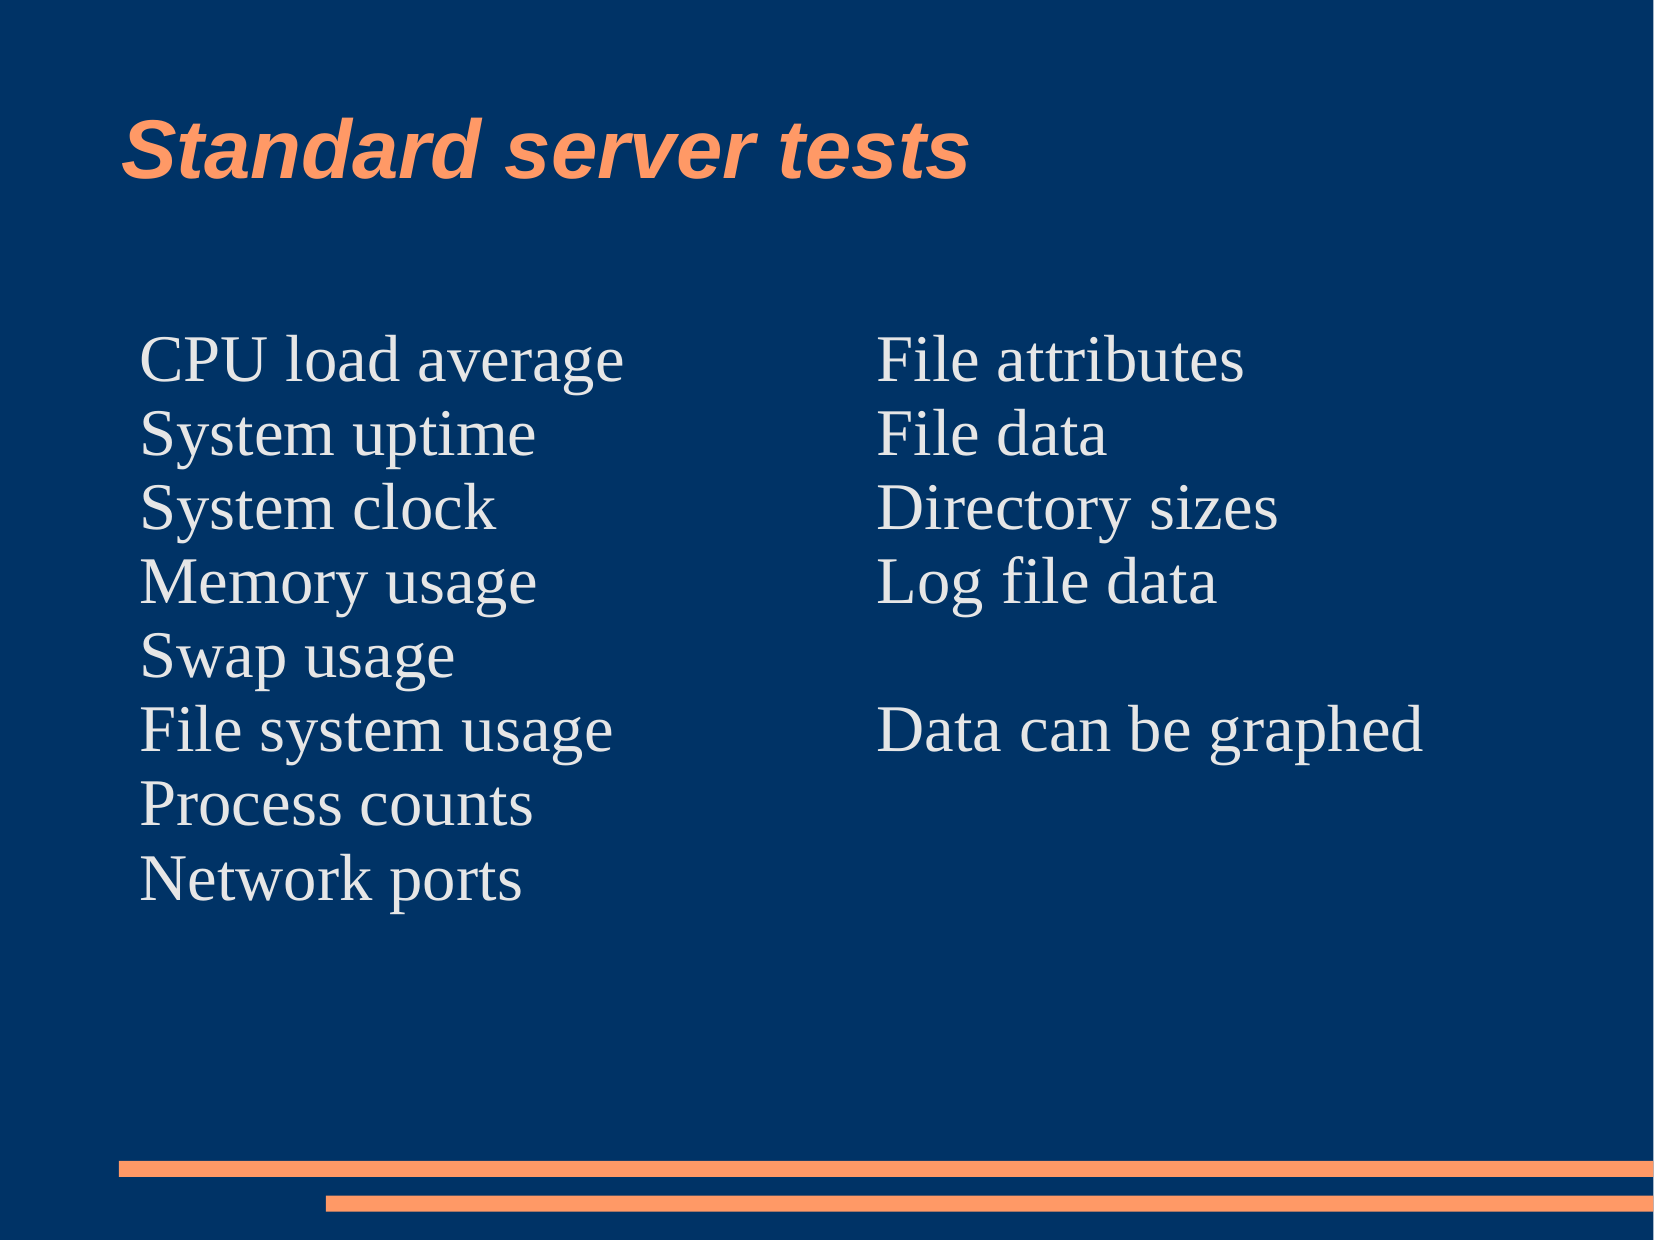

# Standard server tests
CPU load average
System uptime
System clock
Memory usage
Swap usage
File system usage
Process counts
Network ports
File attributes
File data
Directory sizes
Log file data
Data can be graphed